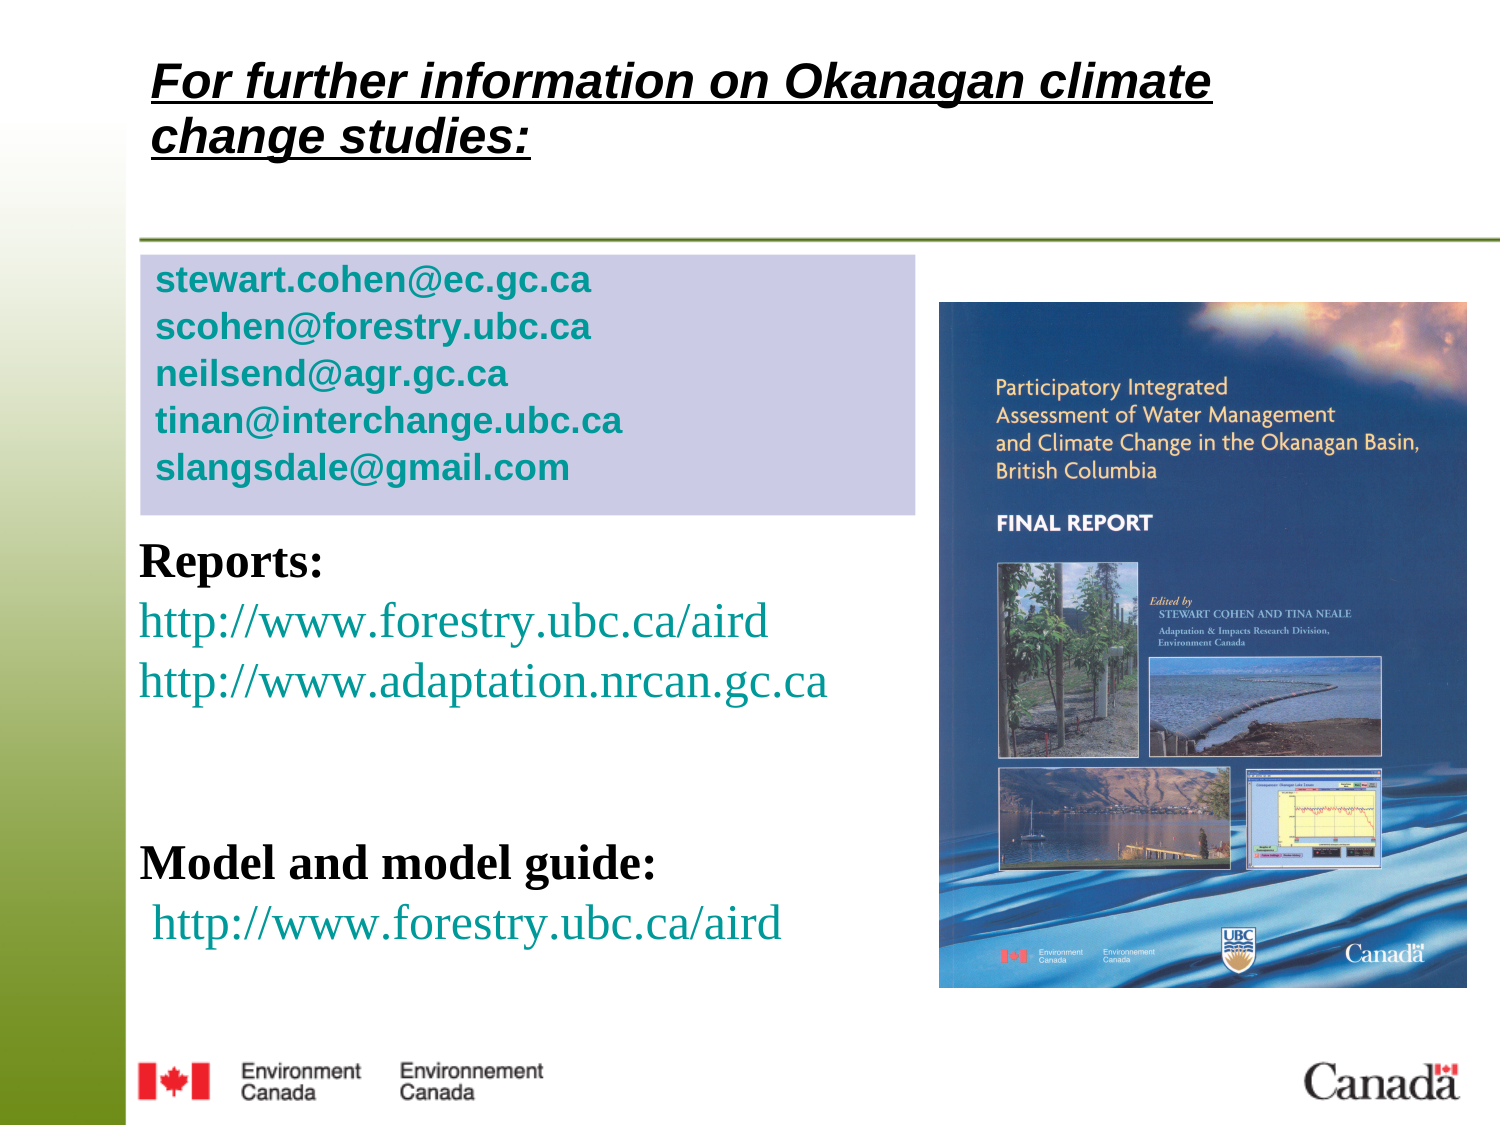

# For further information on Okanagan climate change studies:
stewart.cohen@ec.gc.ca
scohen@forestry.ubc.ca
neilsend@agr.gc.ca
tinan@interchange.ubc.ca
slangsdale@gmail.com
Reports:
http://www.forestry.ubc.ca/aird
http://www.adaptation.nrcan.gc.ca
Model and model guide:
 http://www.forestry.ubc.ca/aird